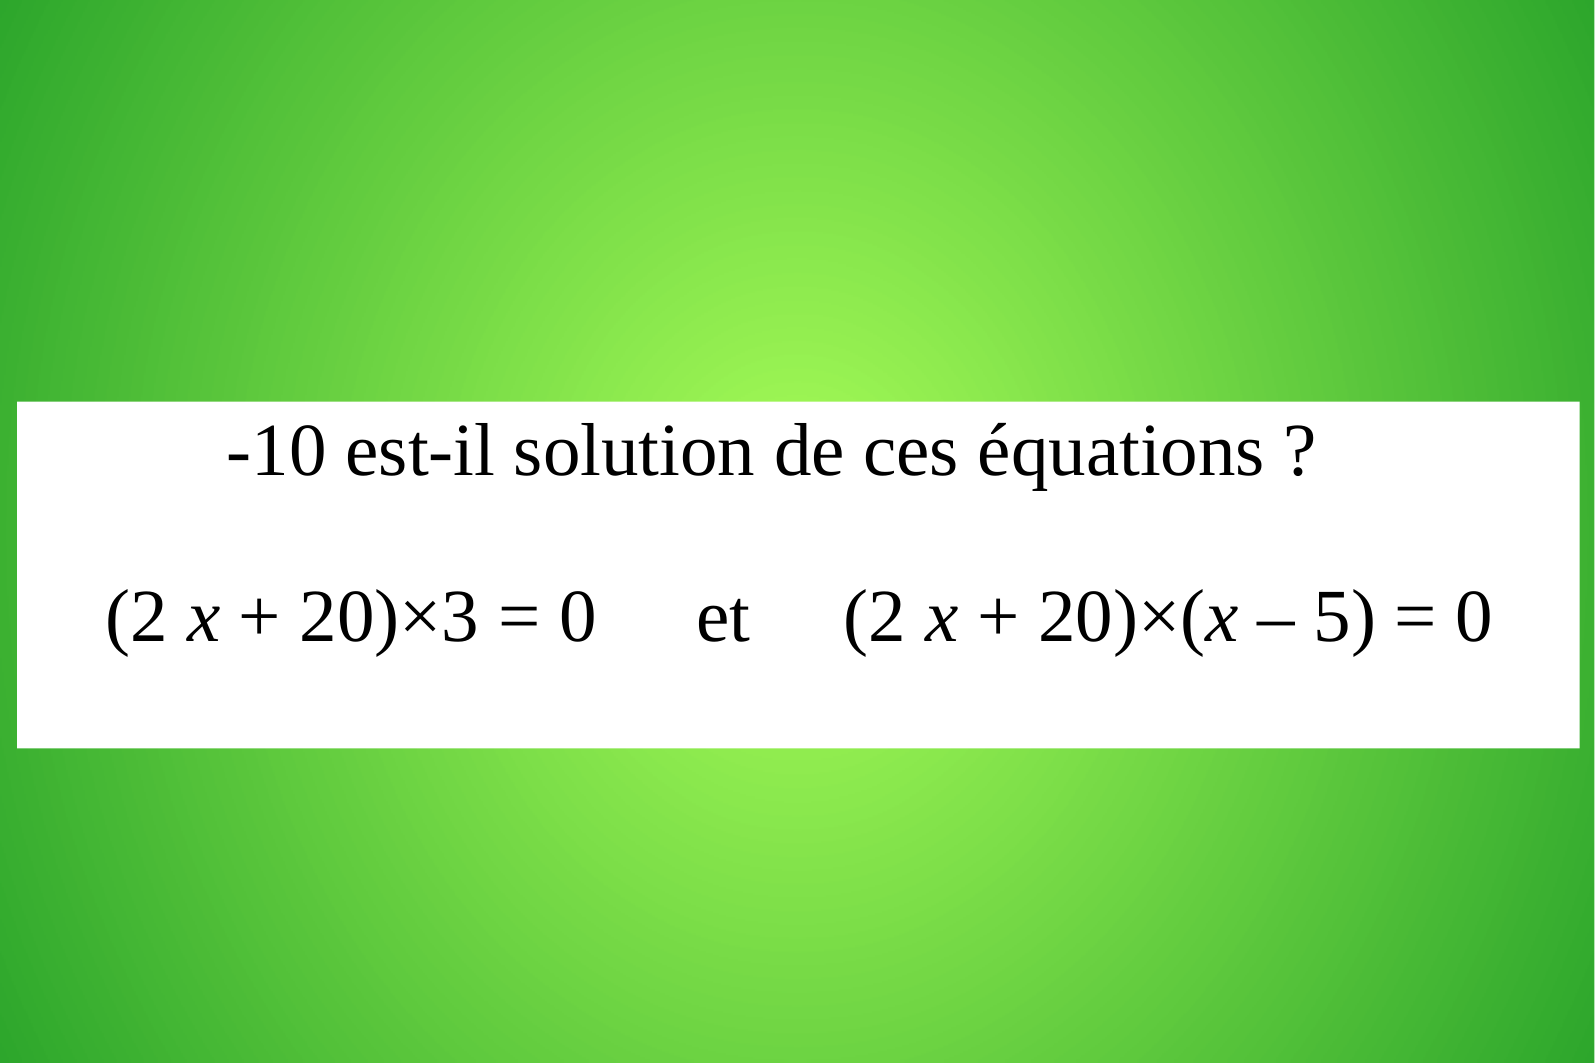

-10 est-il solution de ces équations ?
	(2 x + 20)×3 = 0 		et		(2 x + 20)×(x – 5) = 0